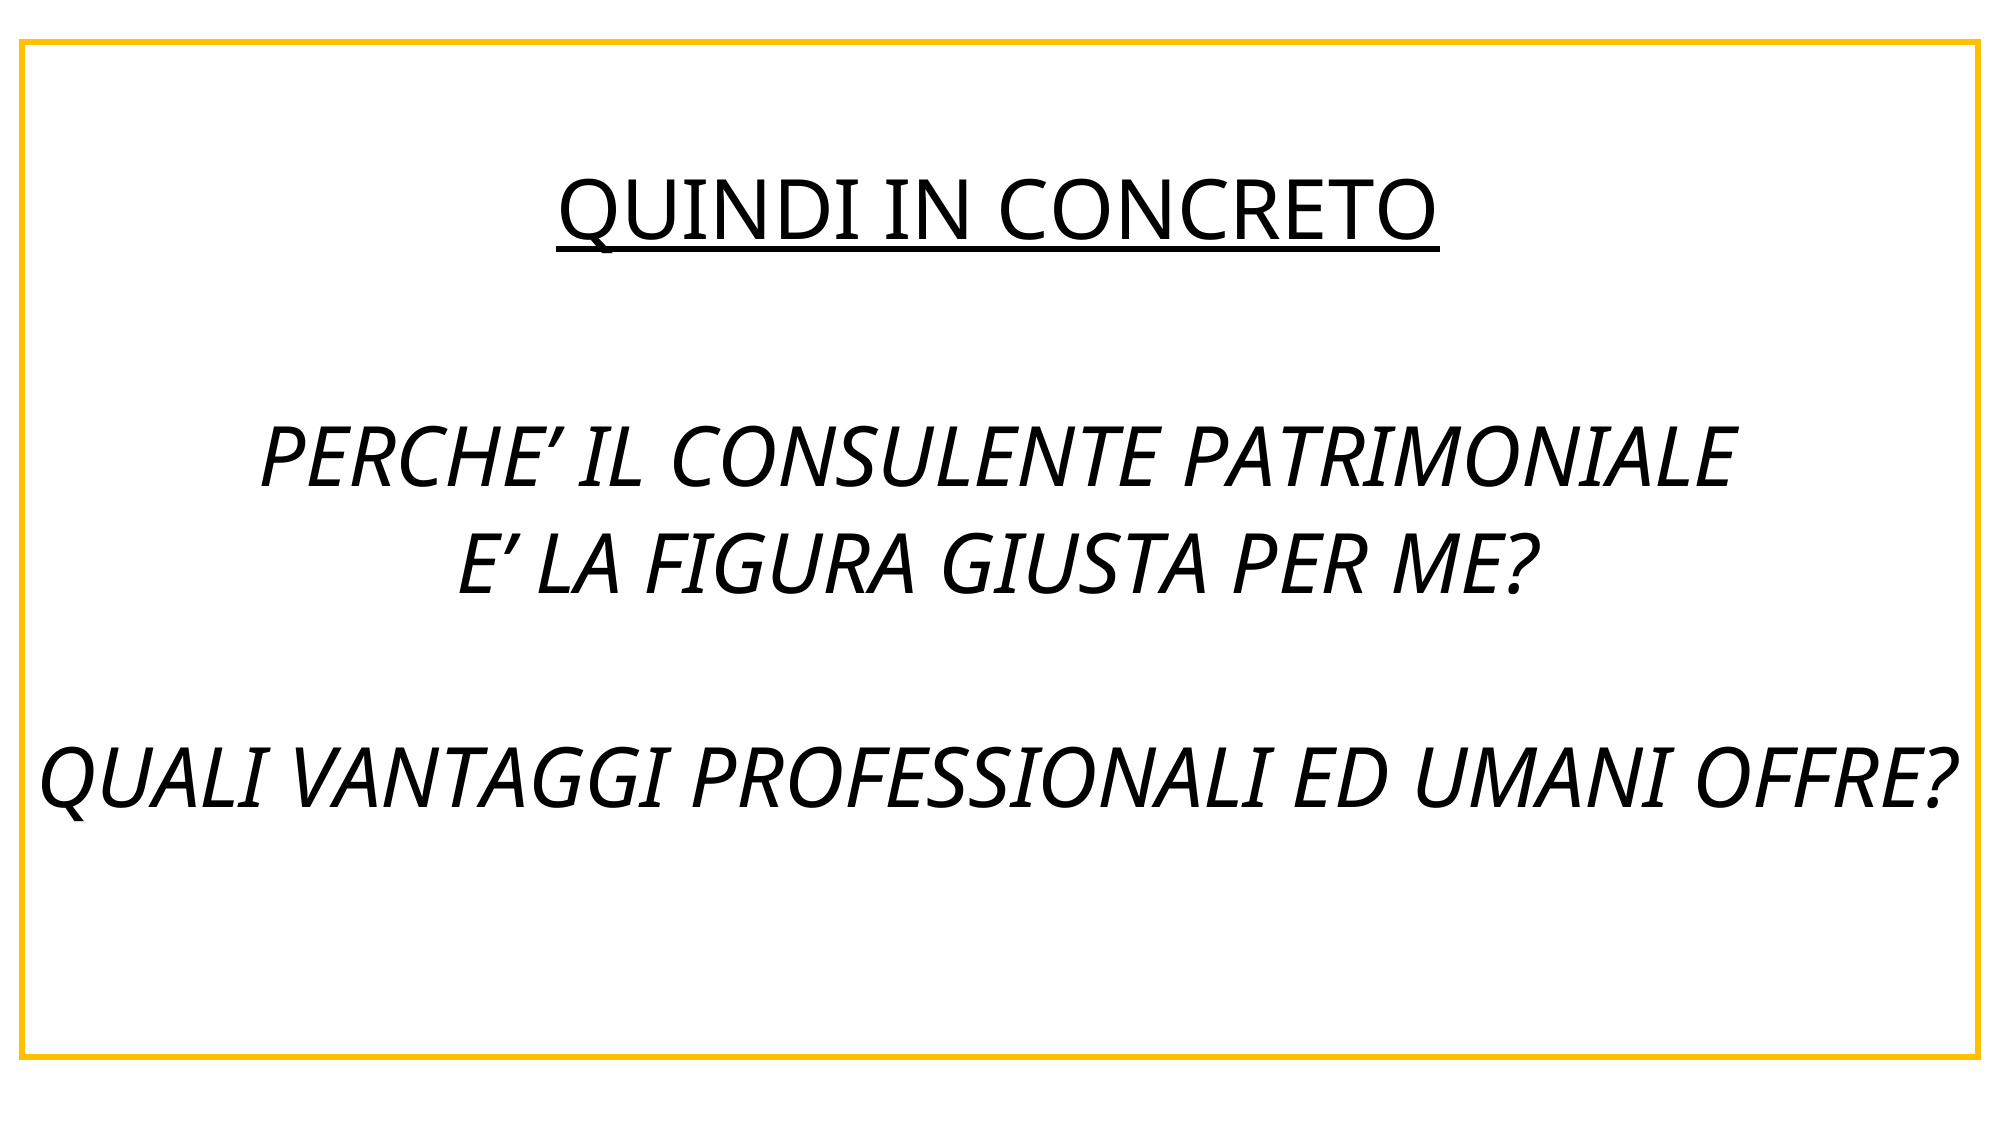

QUINDI IN CONCRETO
PERCHE’ IL CONSULENTE PATRIMONIALE
E’ LA FIGURA GIUSTA PER ME?
QUALI VANTAGGI PROFESSIONALI ED UMANI OFFRE?